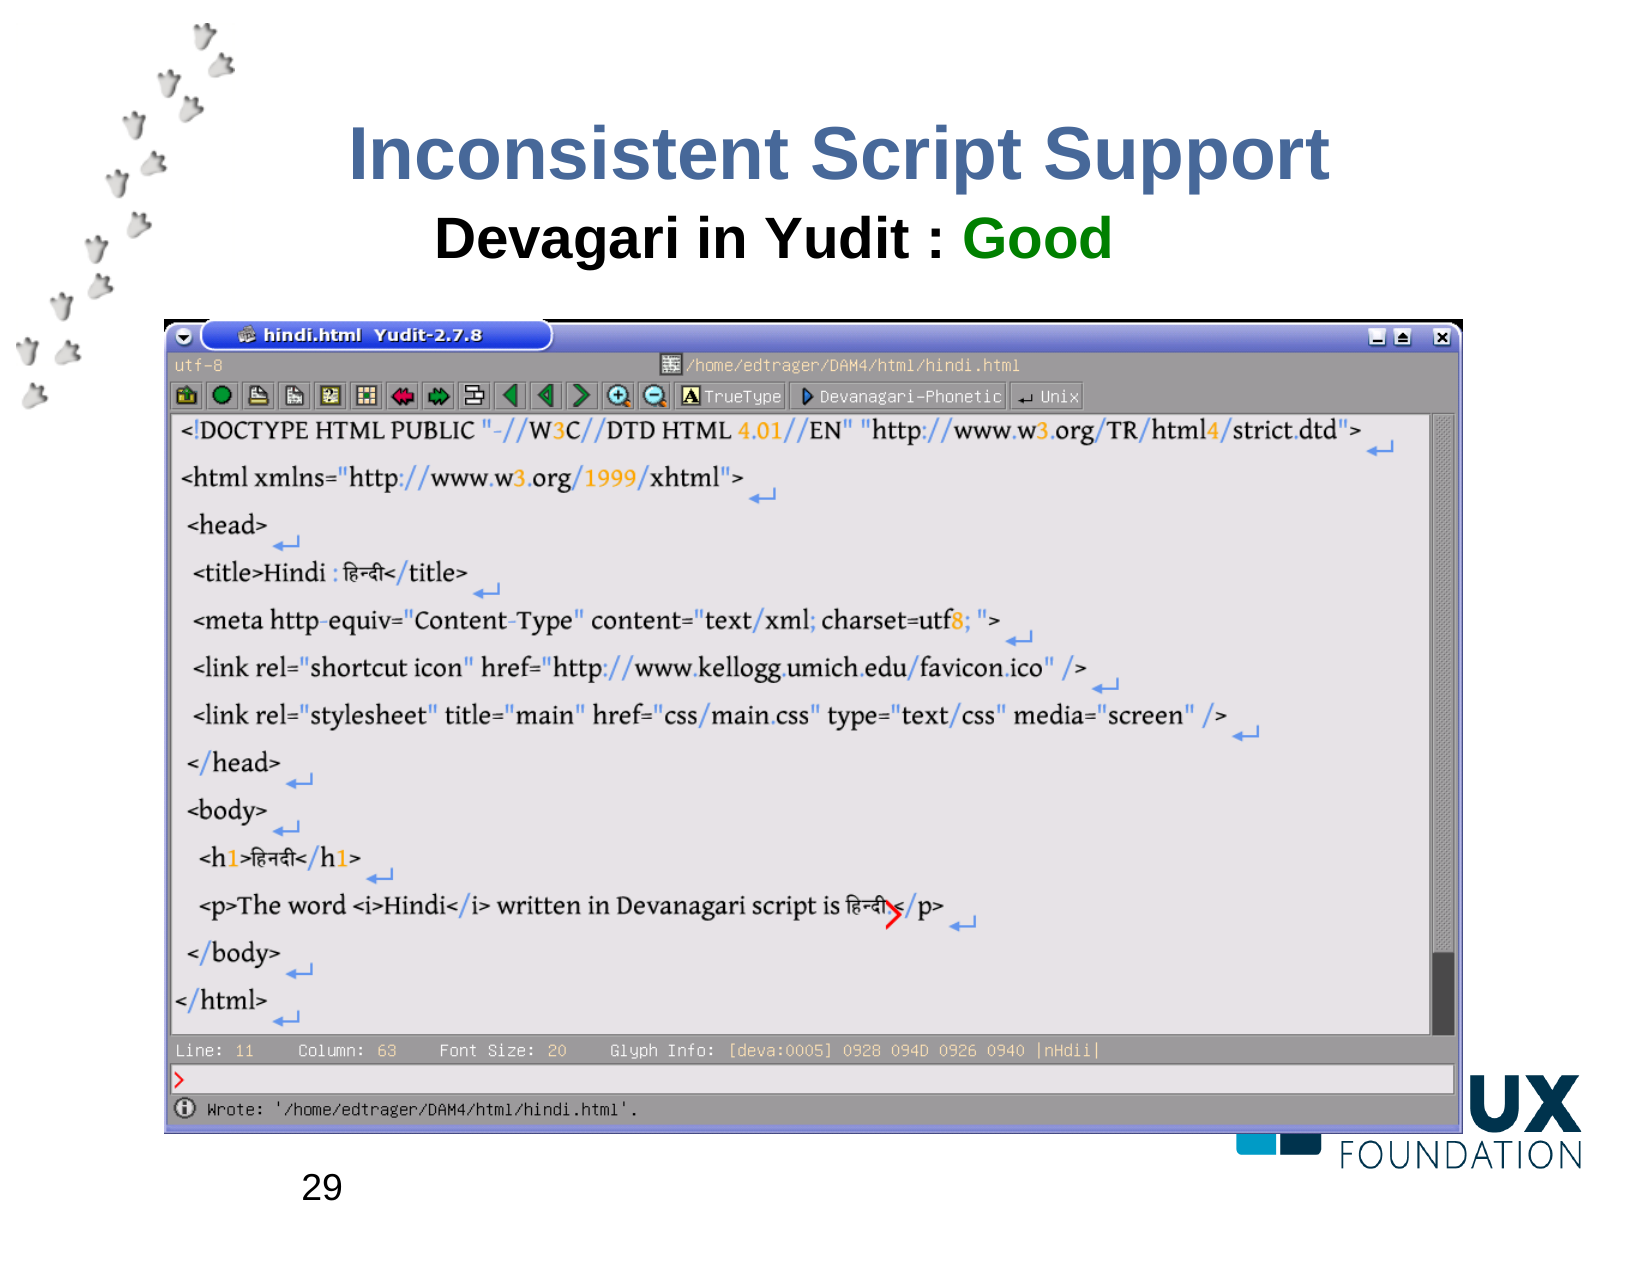

# Inconsistent Script Support
Devagari in Yudit : Good